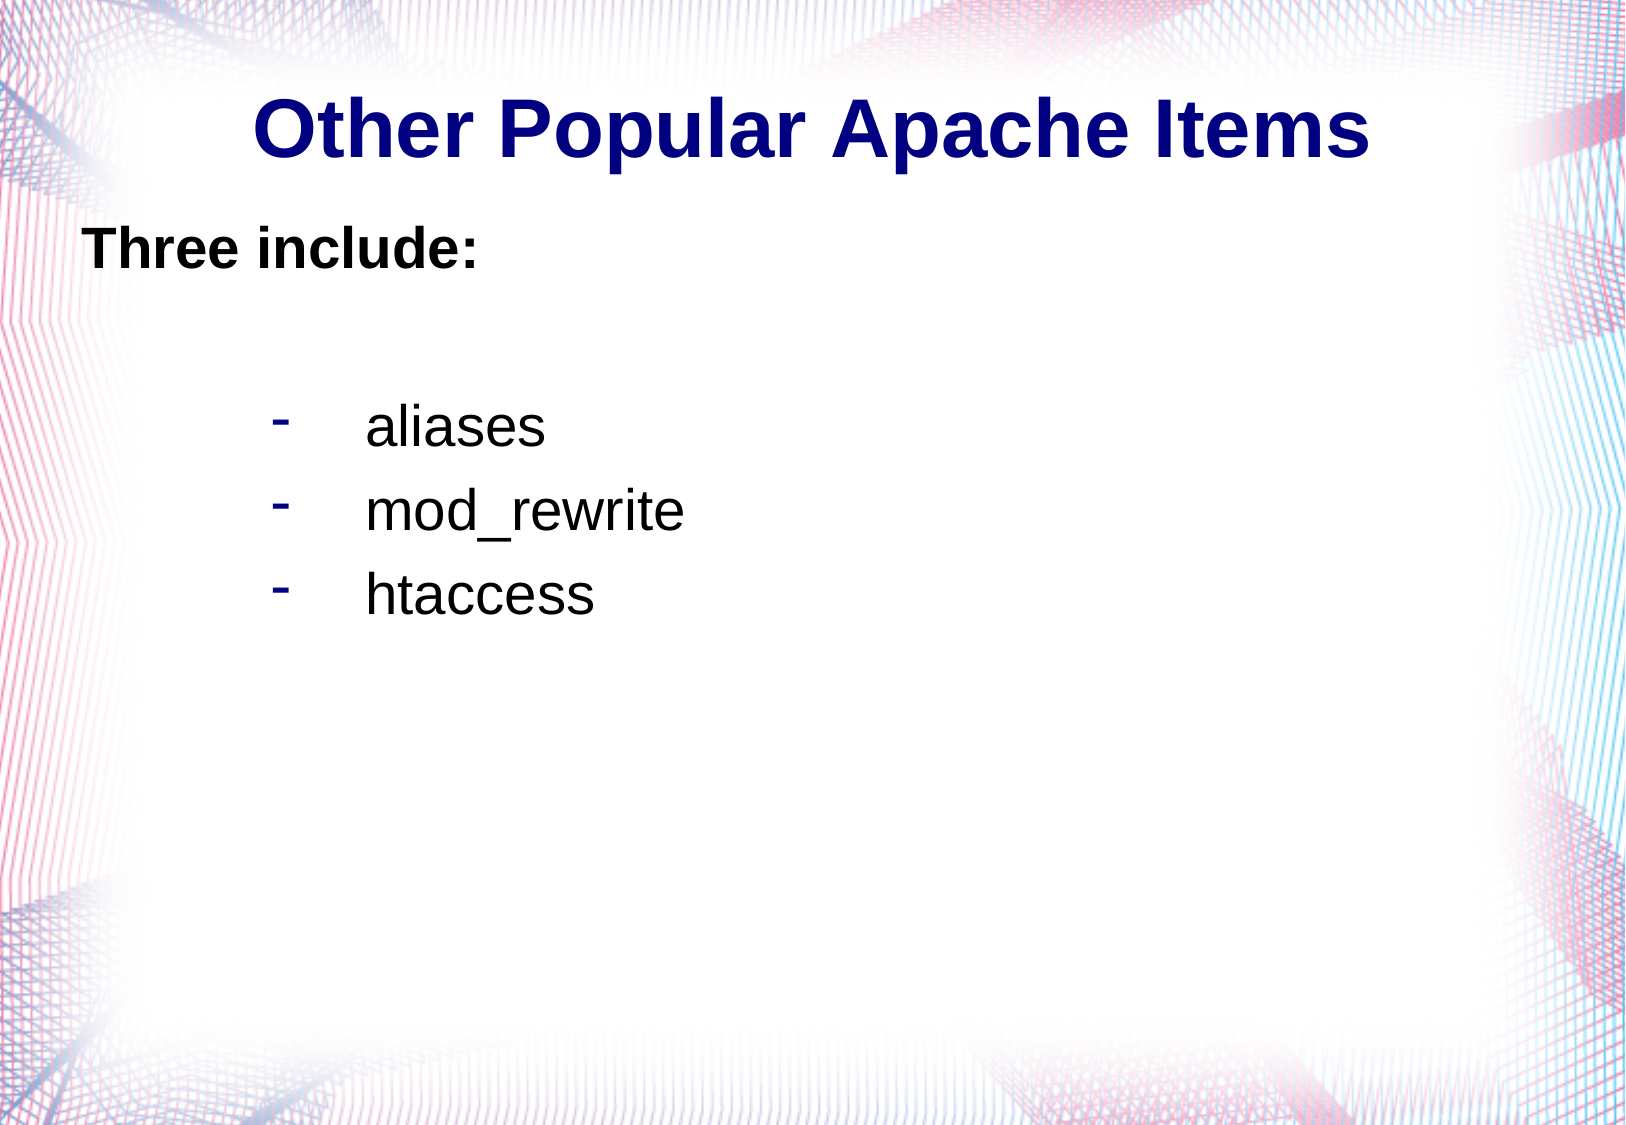

Other Popular Apache Items
Three include:
aliases
mod_rewrite
htaccess